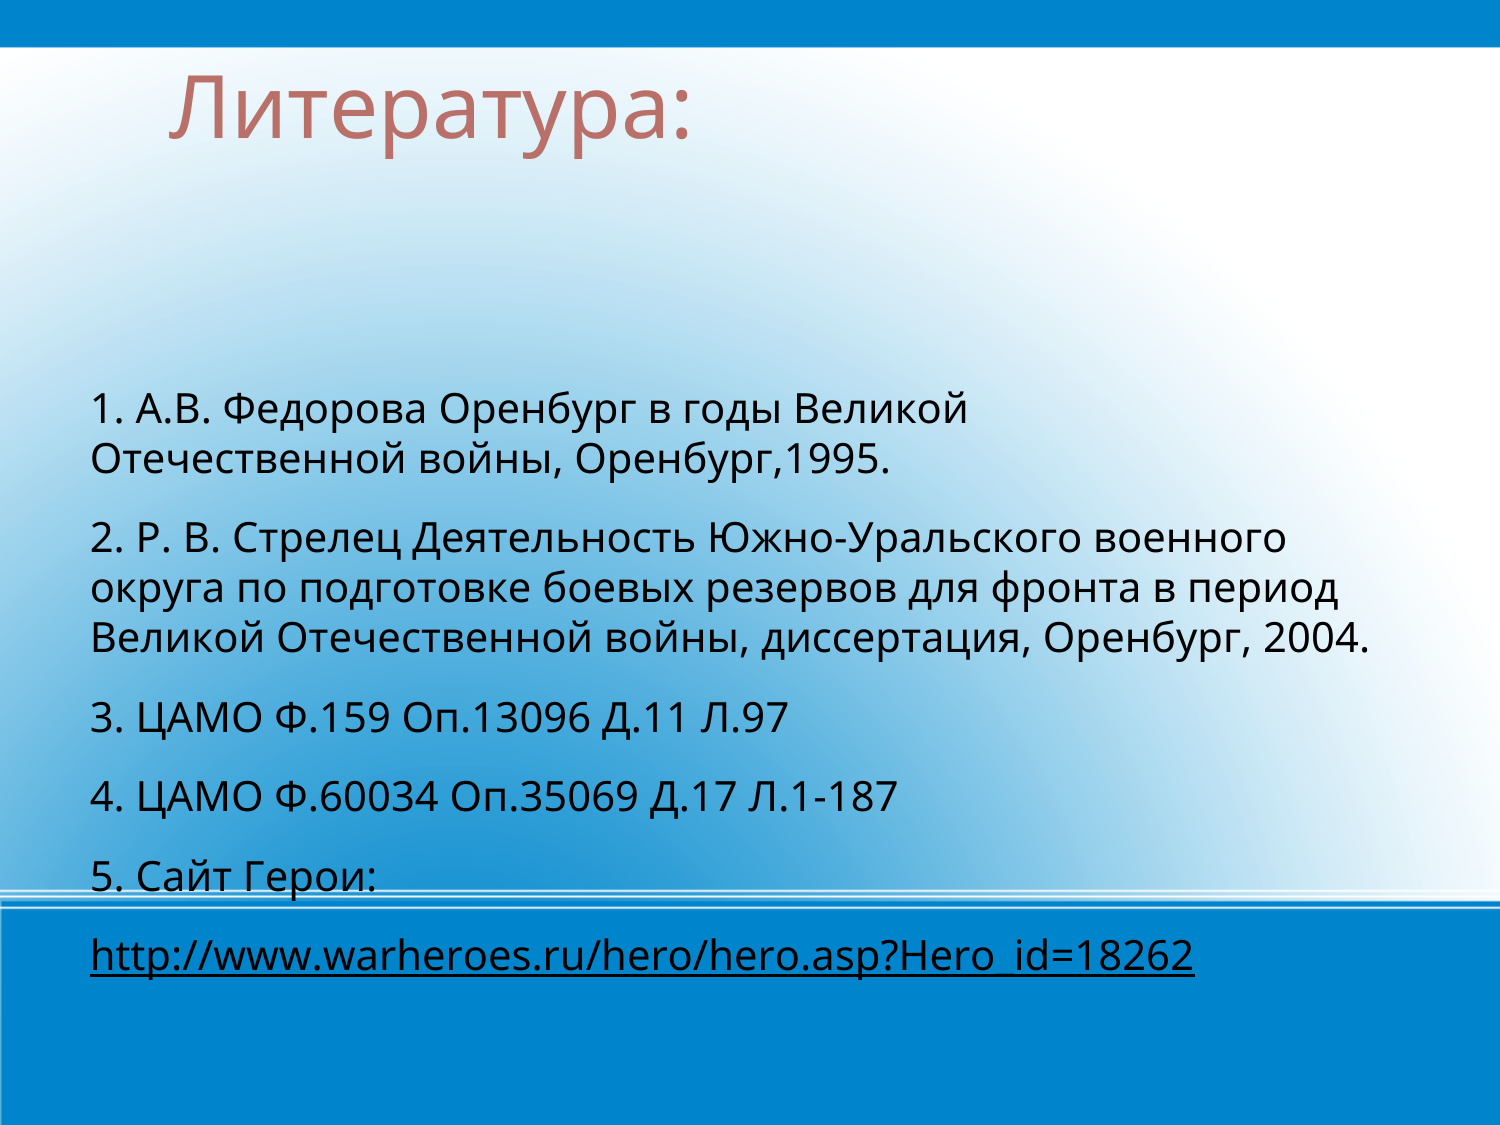

# Литература:
1. А.В. Федорова Оренбург в годы Великой Отечественной войны, Оренбург,1995.
2. Р. В. Стрелец Деятельность Южно-Уральского военного округа по подготовке боевых резервов для фронта в период Великой Отечественной войны, диссертация, Оренбург, 2004.
3. ЦАМО Ф.159 Оп.13096 Д.11 Л.97
4. ЦАМО Ф.60034 Оп.35069 Д.17 Л.1-187
5. Сайт Герои:
http://www.warheroes.ru/hero/hero.asp?Hero_id=18262